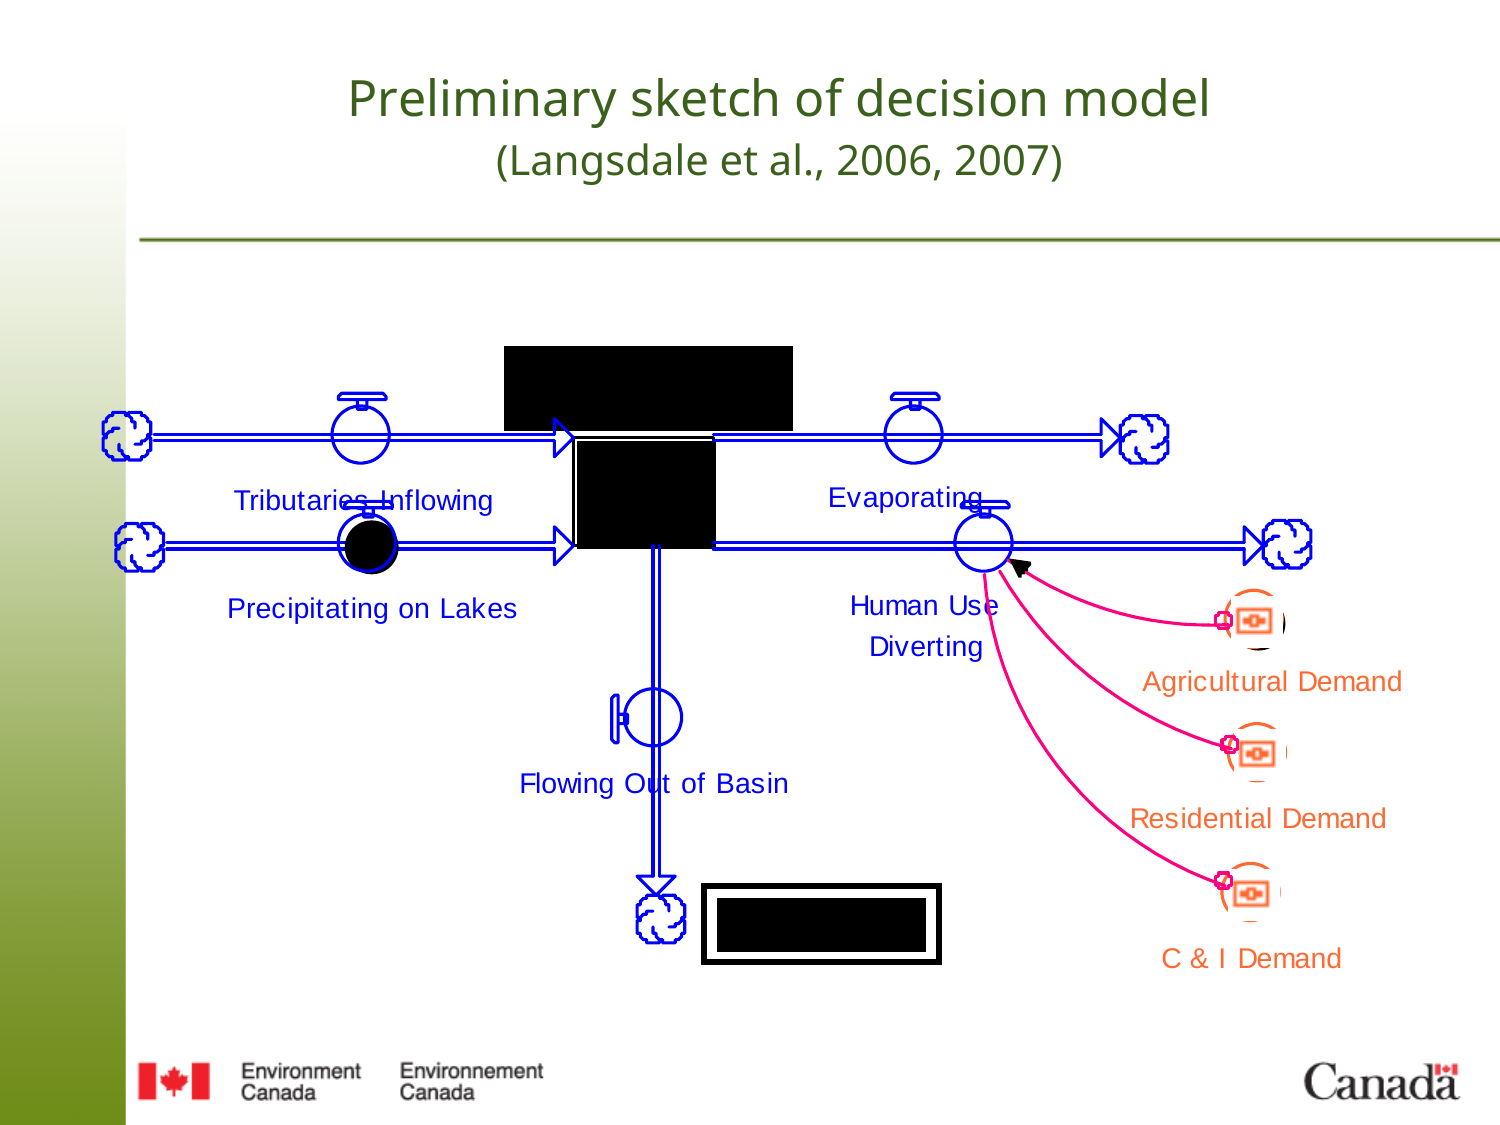

# Preliminary sketch of decision model (Langsdale et al., 2006, 2007)